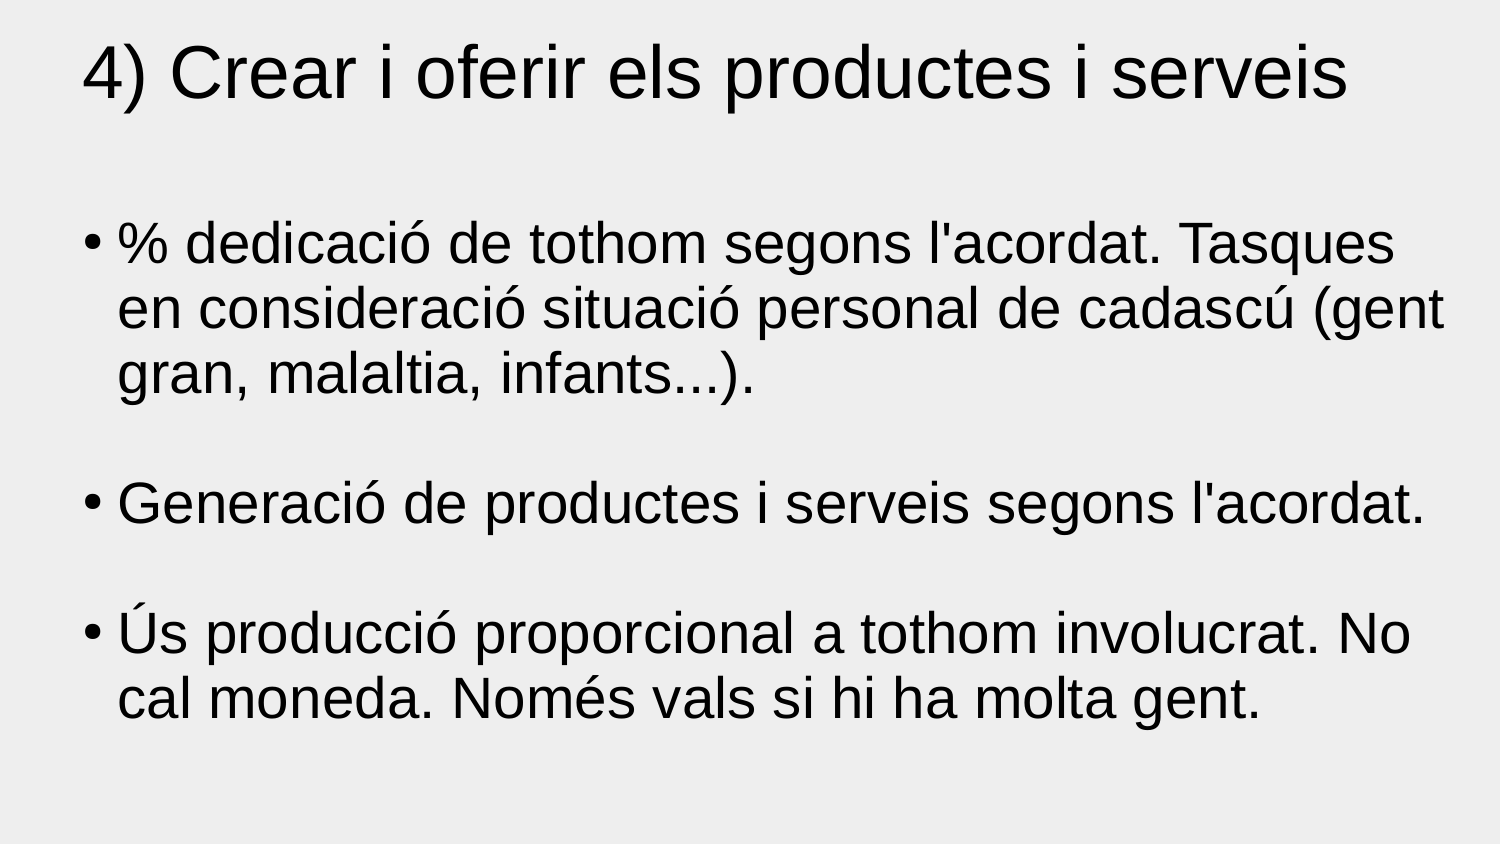

4) Crear i oferir els productes i serveis
% dedicació de tothom segons l'acordat. Tasques en consideració situació personal de cadascú (gent gran, malaltia, infants...).
Generació de productes i serveis segons l'acordat.
Ús producció proporcional a tothom involucrat. No cal moneda. Només vals si hi ha molta gent.